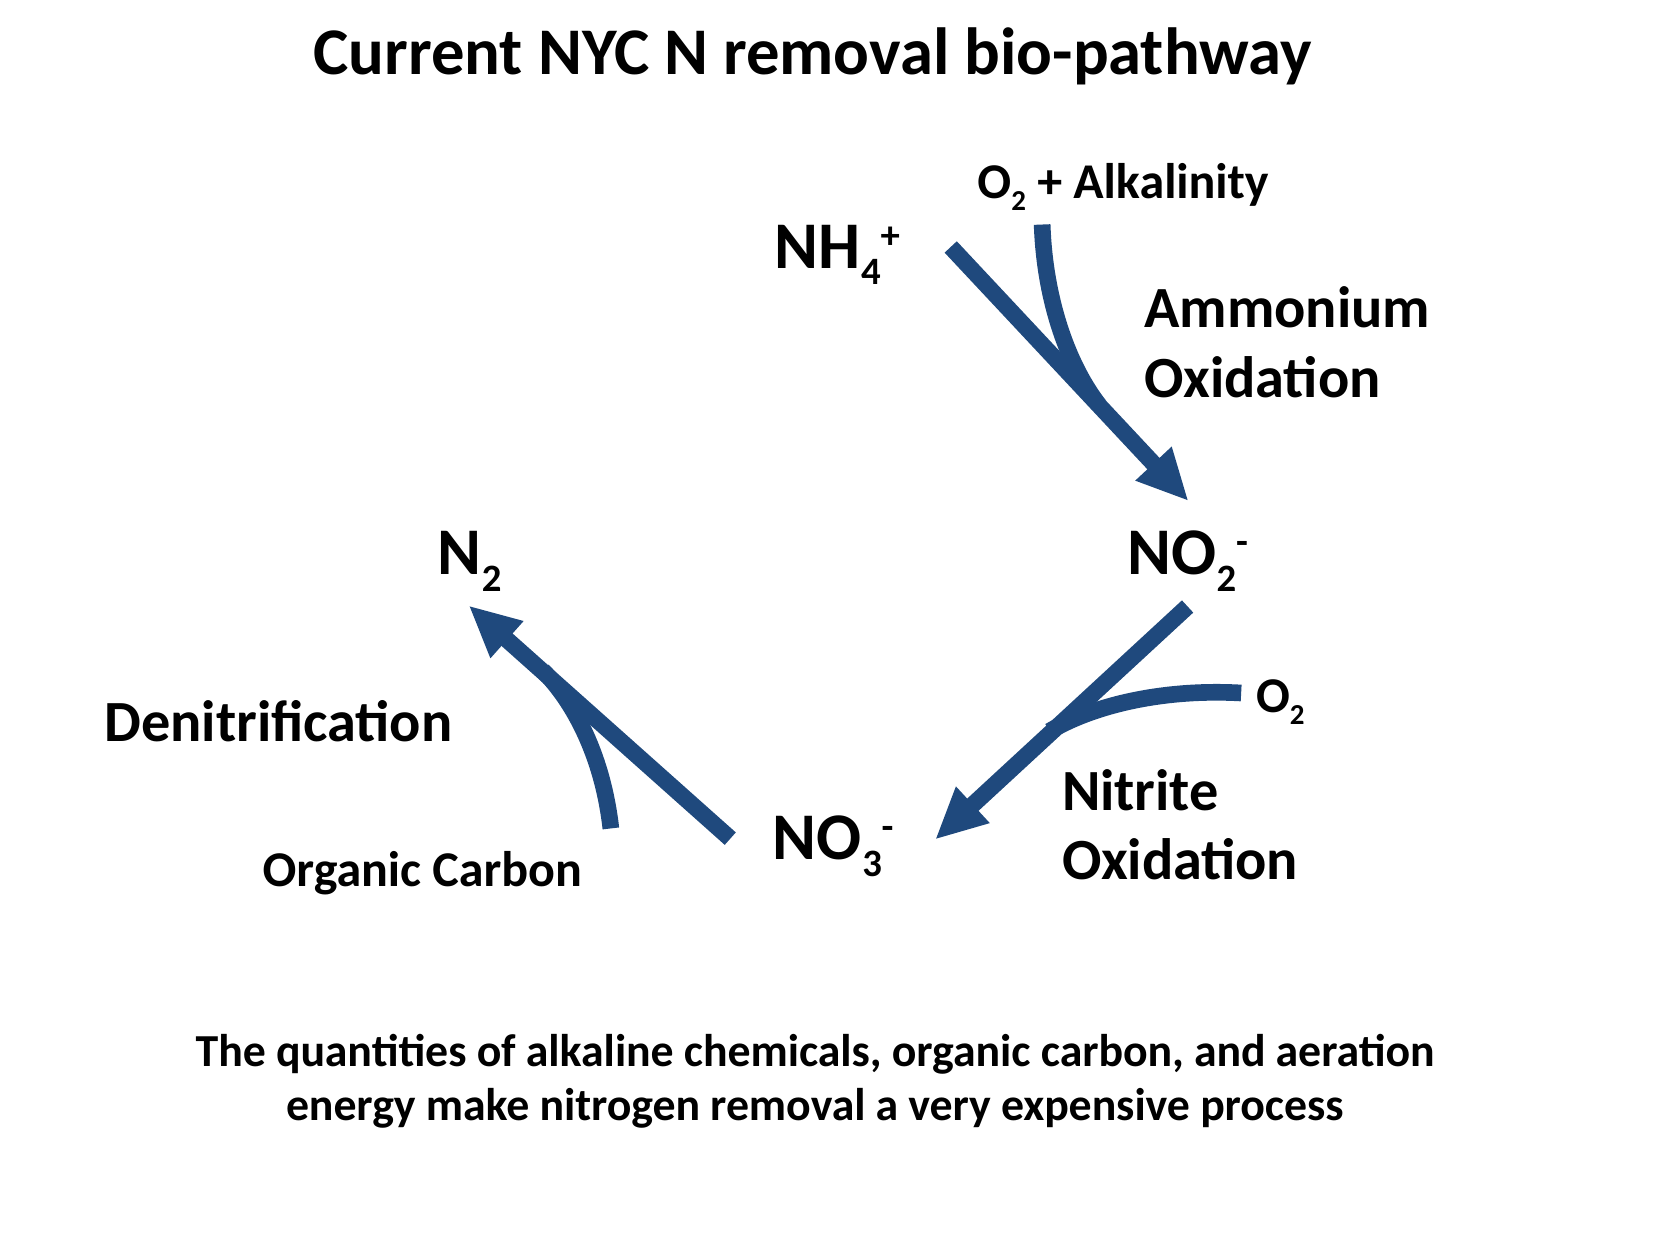

Current NYC N removal bio-pathway
O2 + Alkalinity
NH4+
Ammonium Oxidation
N2
NO2-
O2
Organic Carbon
Denitrification
Nitrite Oxidation
NO3-
The quantities of alkaline chemicals, organic carbon, and aeration energy make nitrogen removal a very expensive process